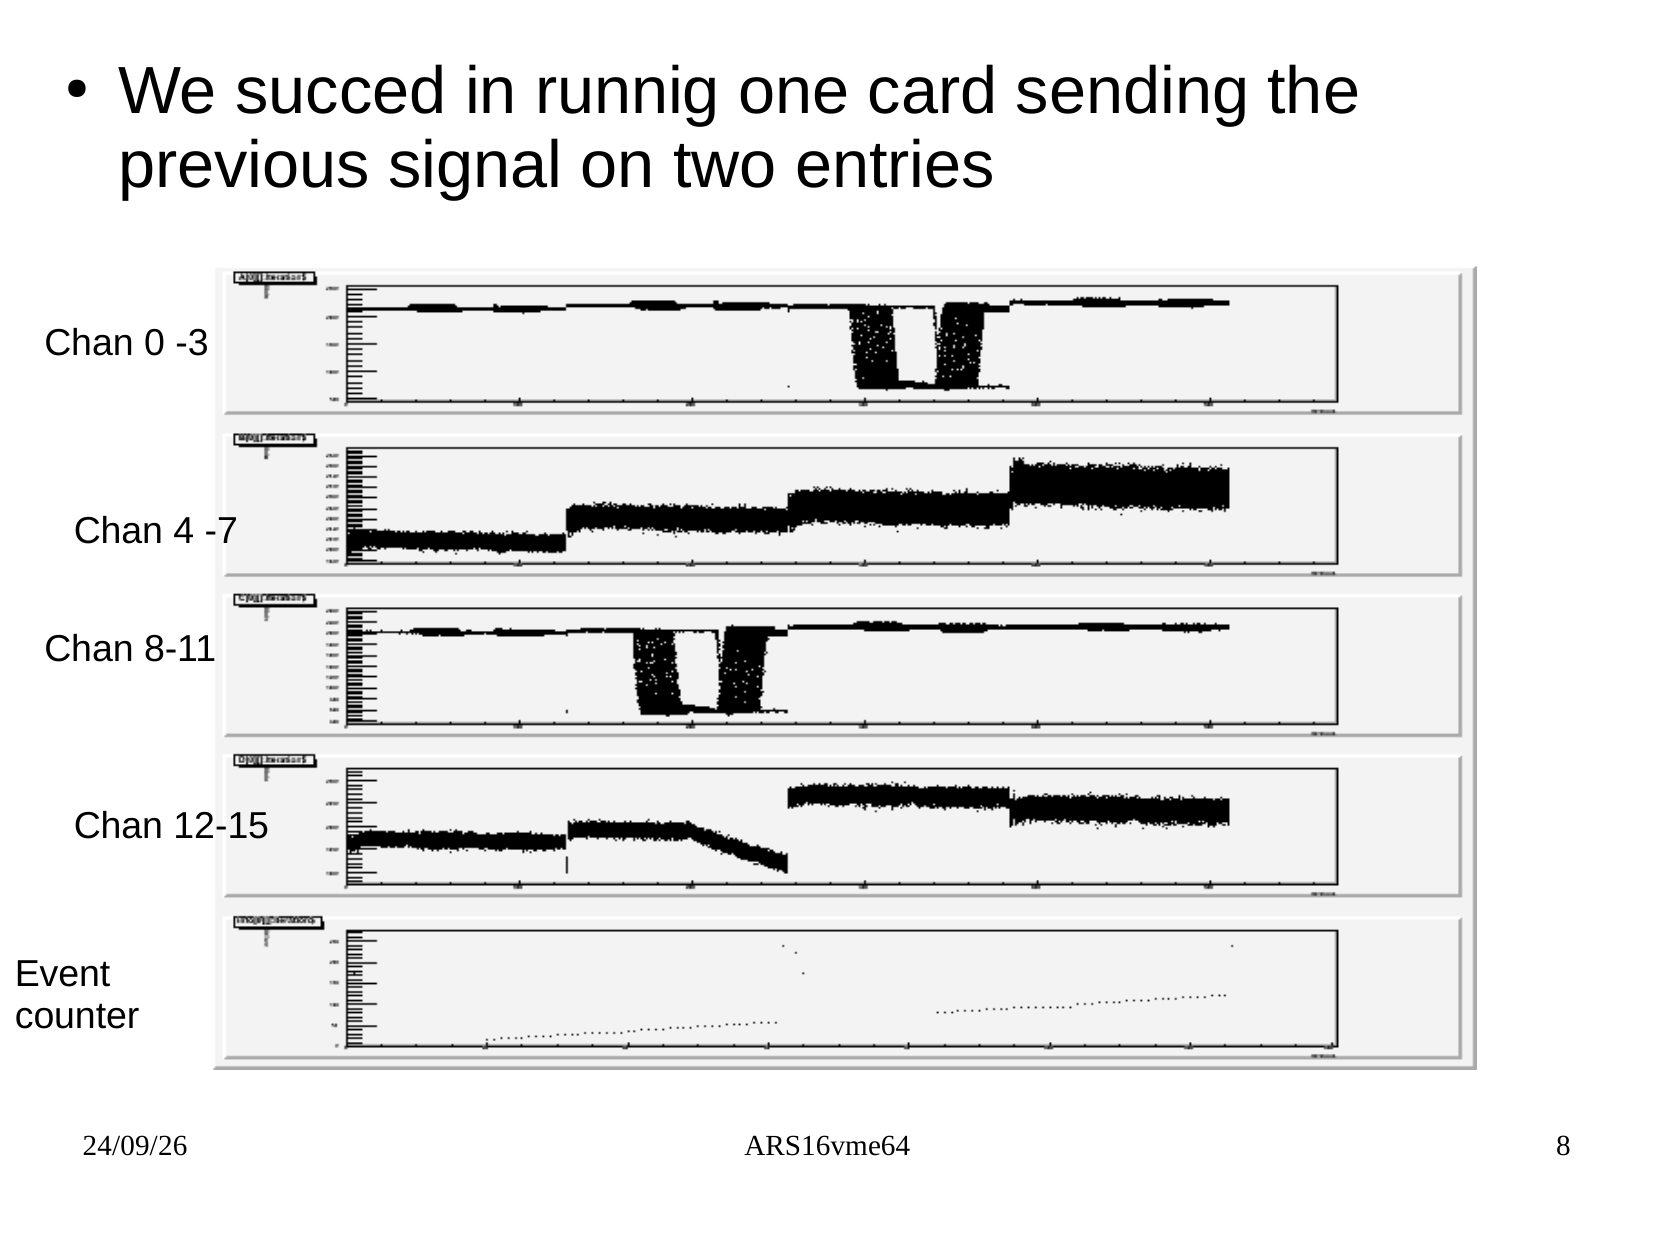

# We succed in runnig one card sending the previous signal on two entries
Chan 0 -3
Chan 4 -7
Chan 8-11
Chan 12-15
Event counter
ARS16vme64
8